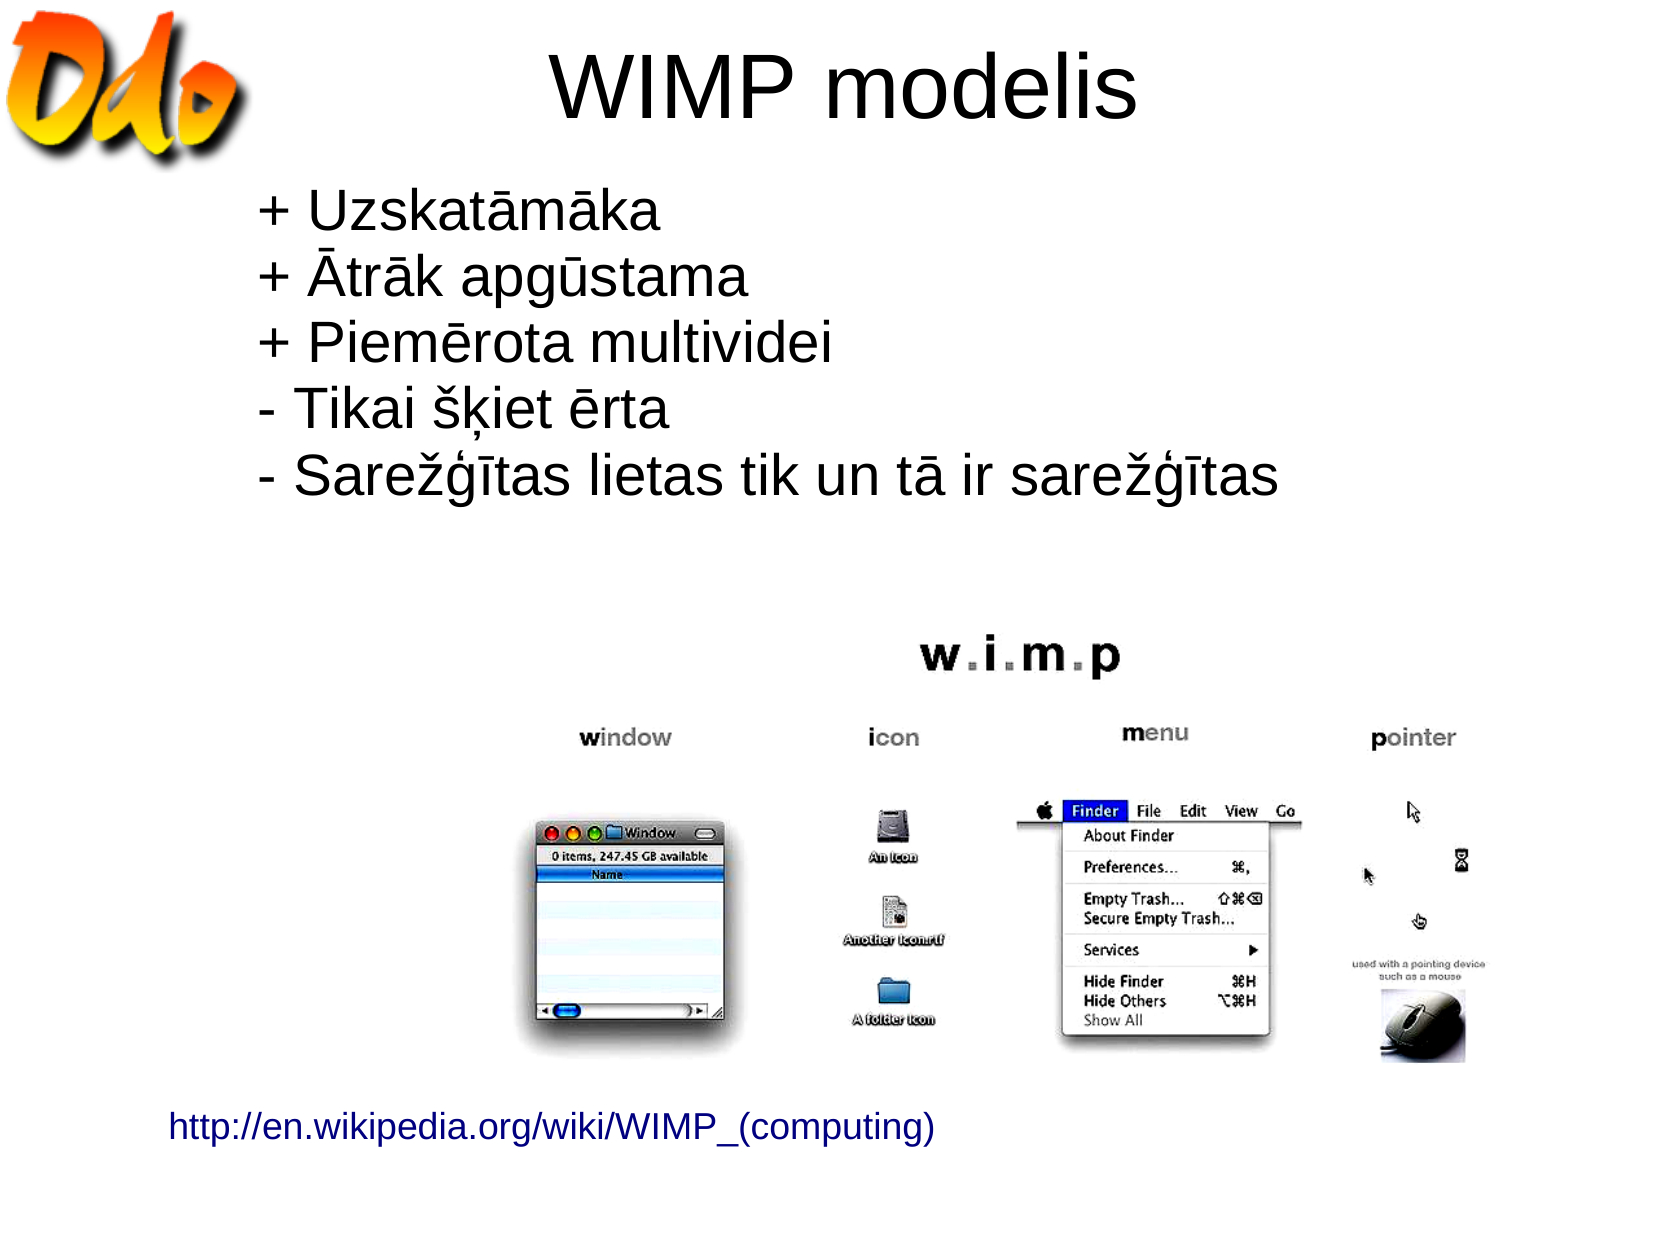

# WIMP modelis
+ Uzskatāmāka
+ Ātrāk apgūstama
+ Piemērota multividei
- Tikai šķiet ērta
- Sarežģītas lietas tik un tā ir sarežģītas
http://en.wikipedia.org/wiki/WIMP_(computing)